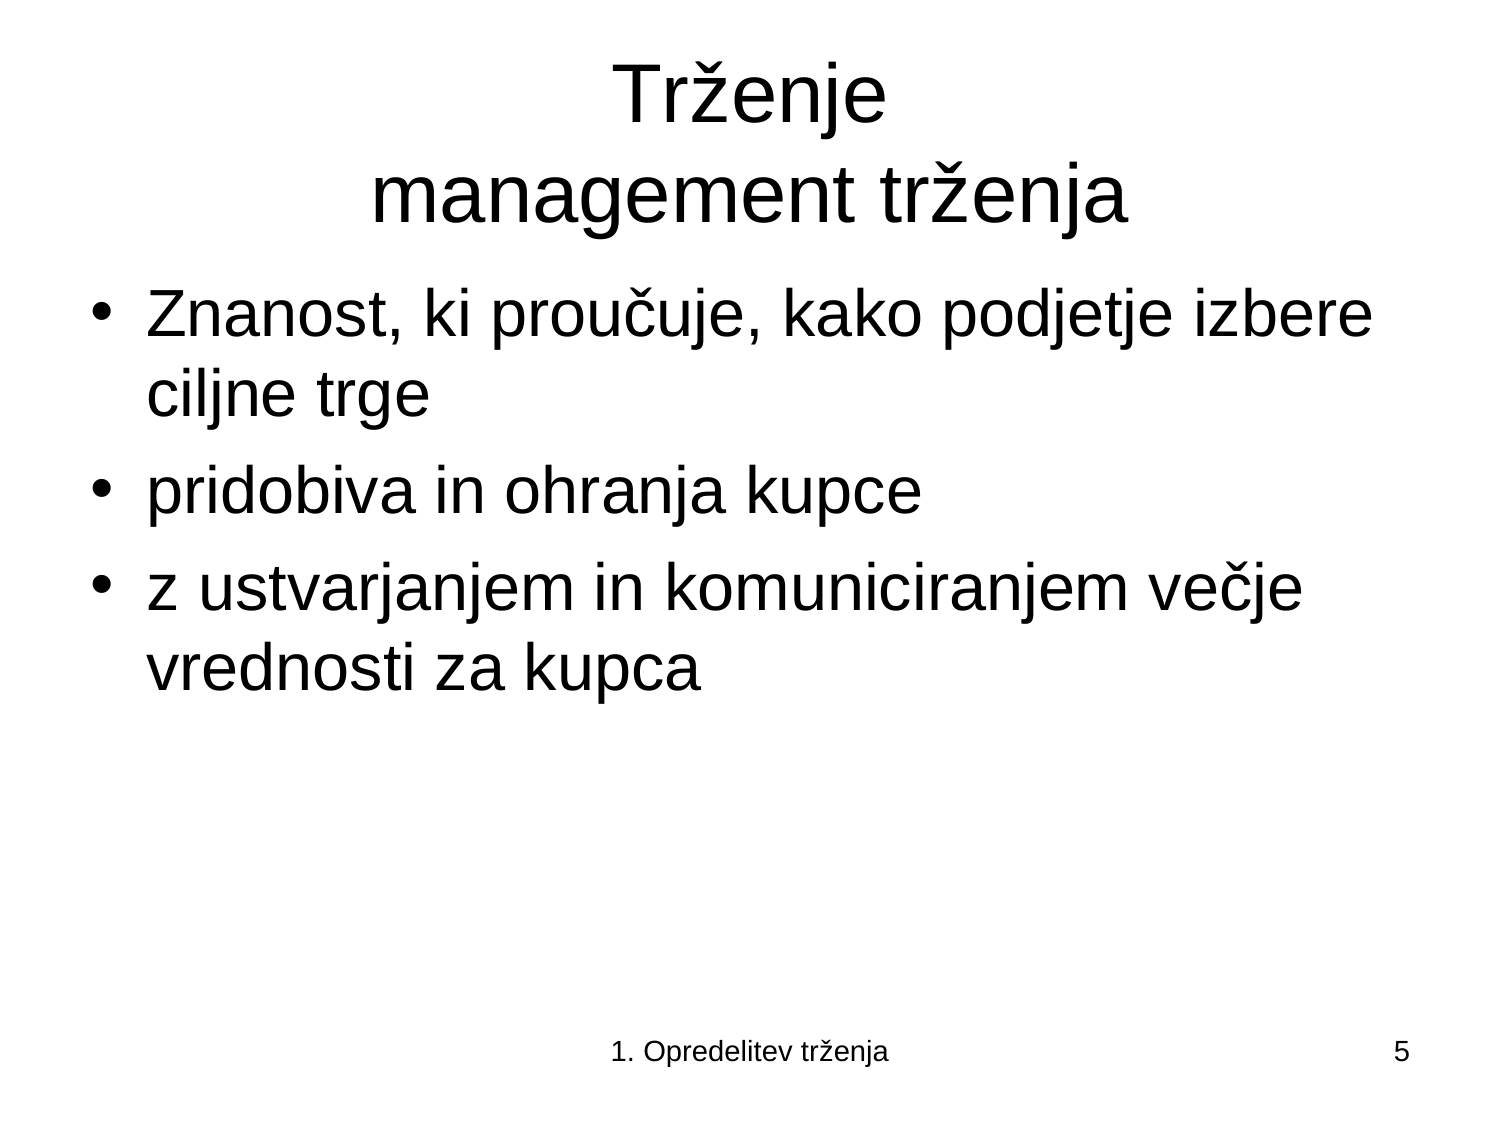

# Trženje management trženja
Znanost, ki proučuje, kako podjetje izbere ciljne trge
pridobiva in ohranja kupce
z ustvarjanjem in komuniciranjem večje vrednosti za kupca
1. Opredelitev trženja